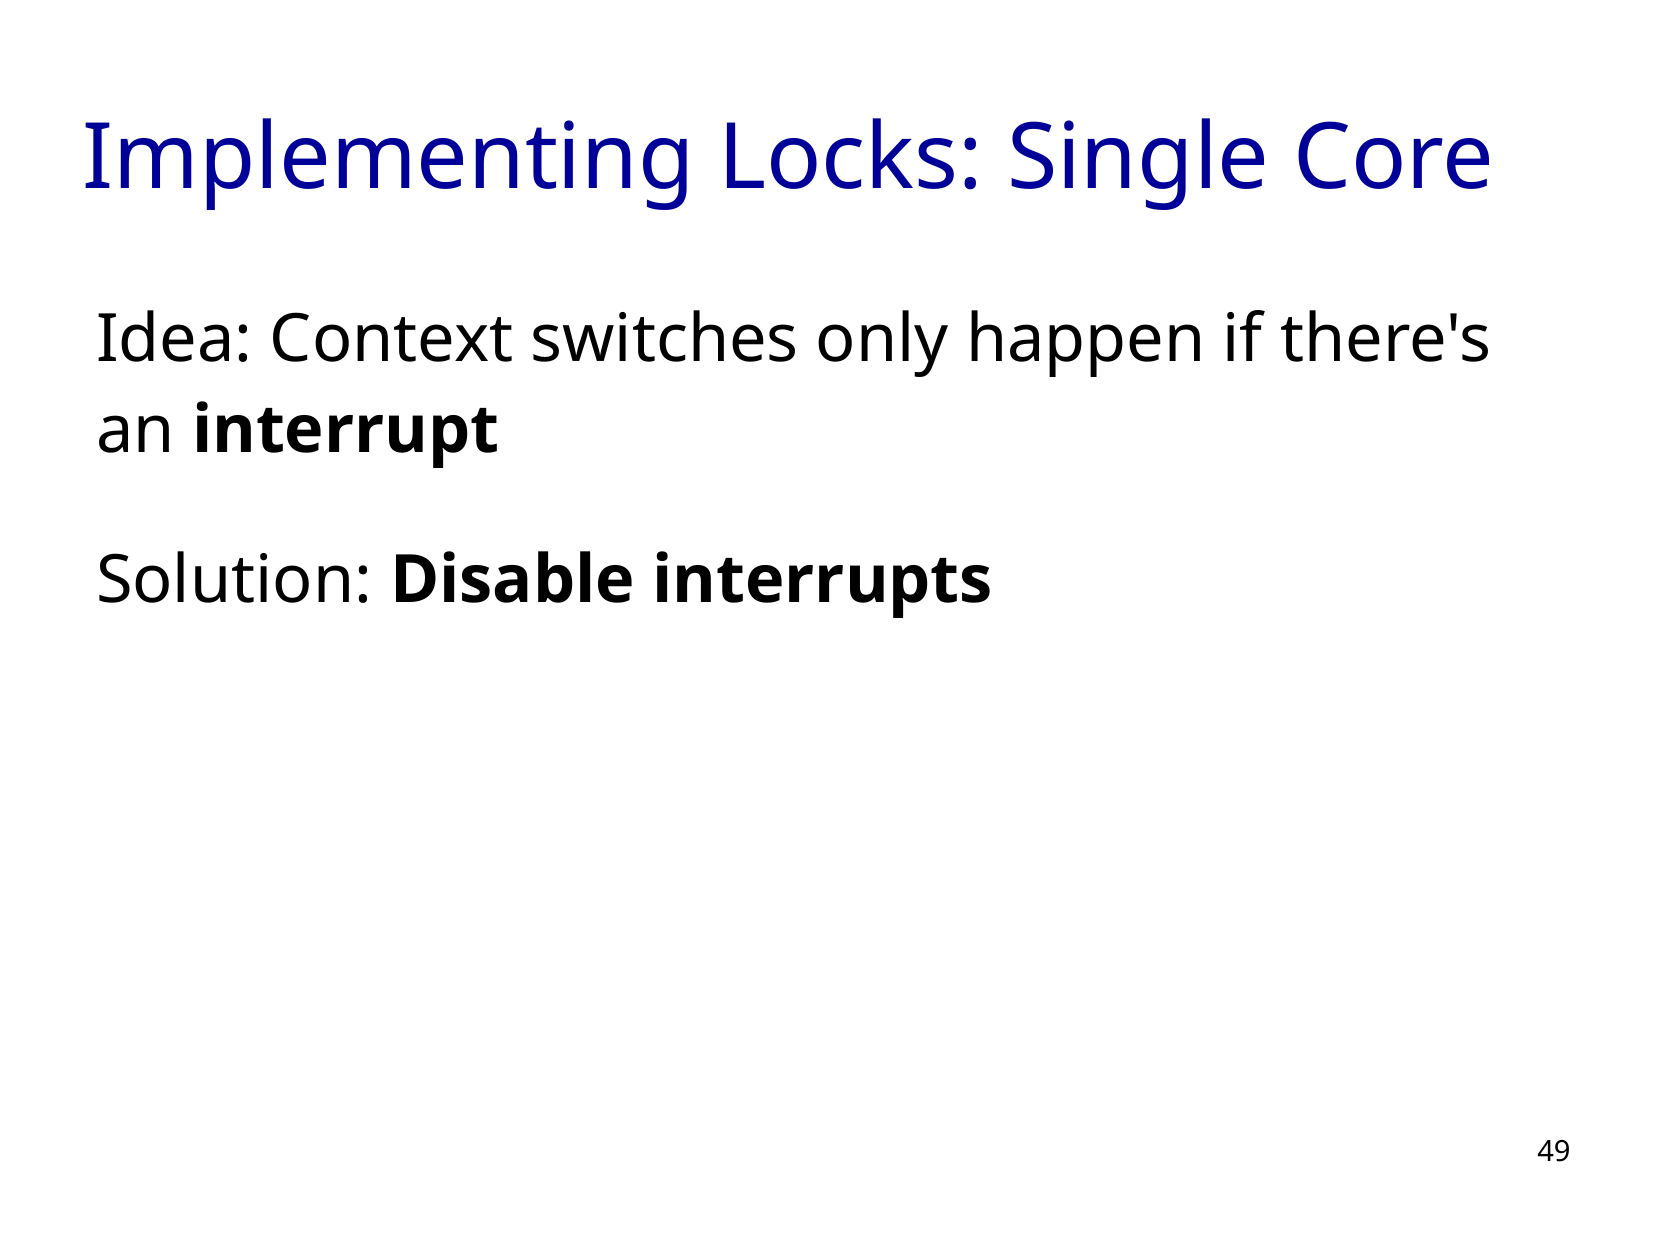

# Implementing Locks: Single Core
Idea: Context switches only happen if there's an interrupt
Solution: Disable interrupts
49